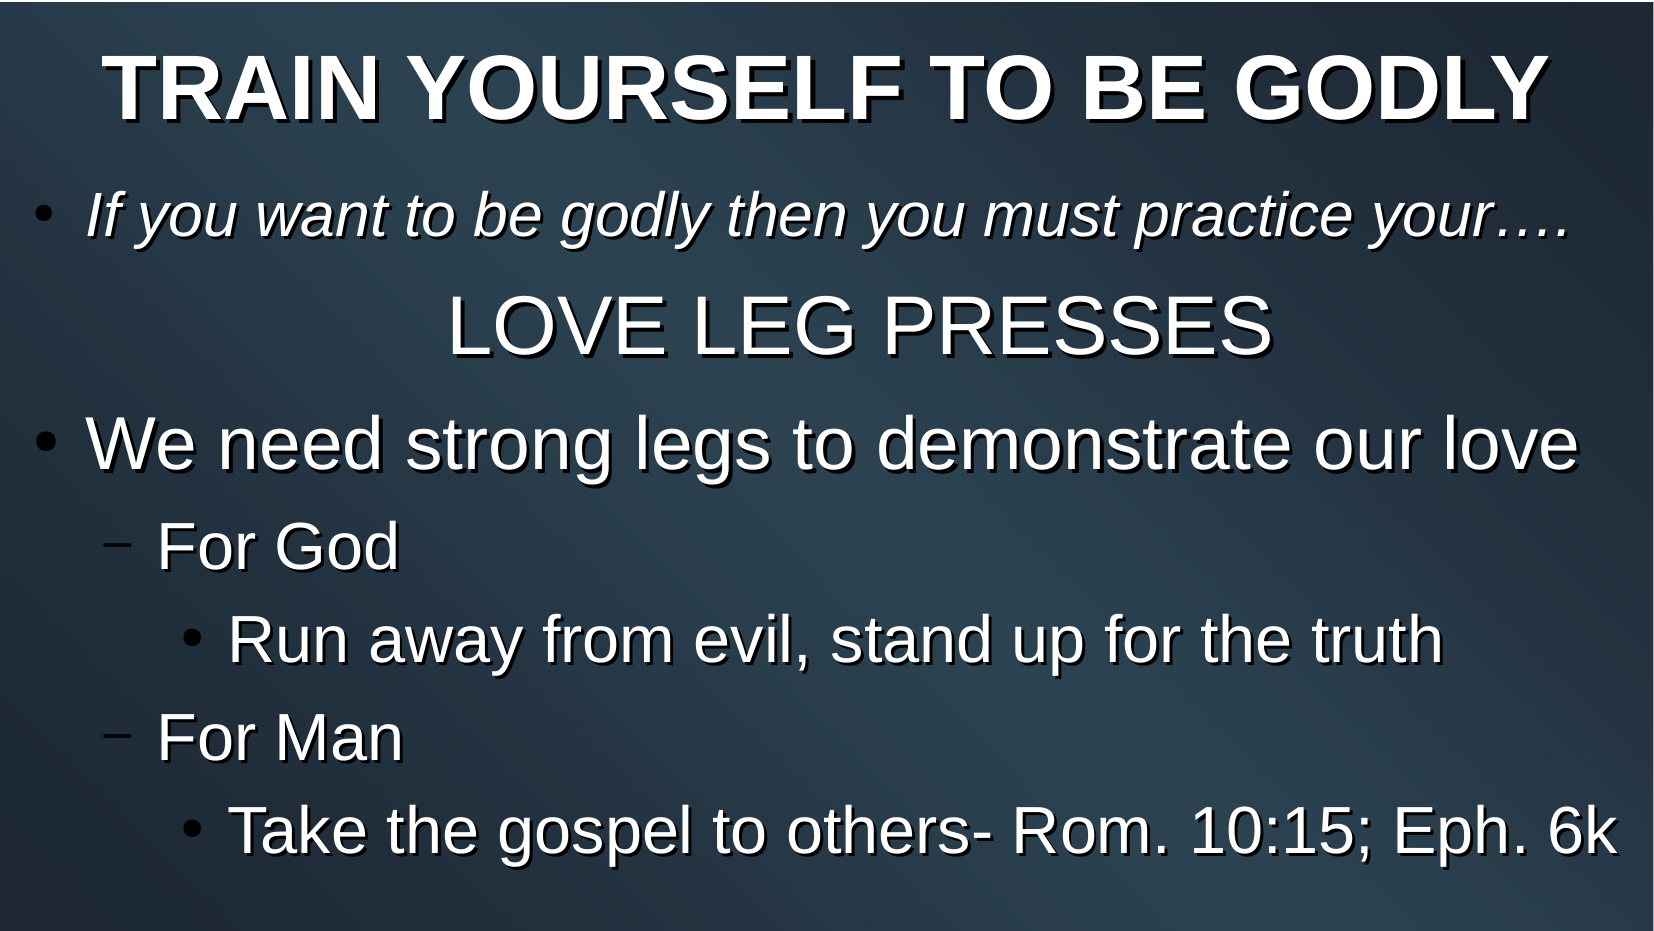

# TRAIN YOURSELF TO BE GODLY
If you want to be godly then you must practice your….
LOVE LEG PRESSES
We need strong legs to demonstrate our love
For God
Run away from evil, stand up for the truth
For Man
Take the gospel to others- Rom. 10:15; Eph. 6k